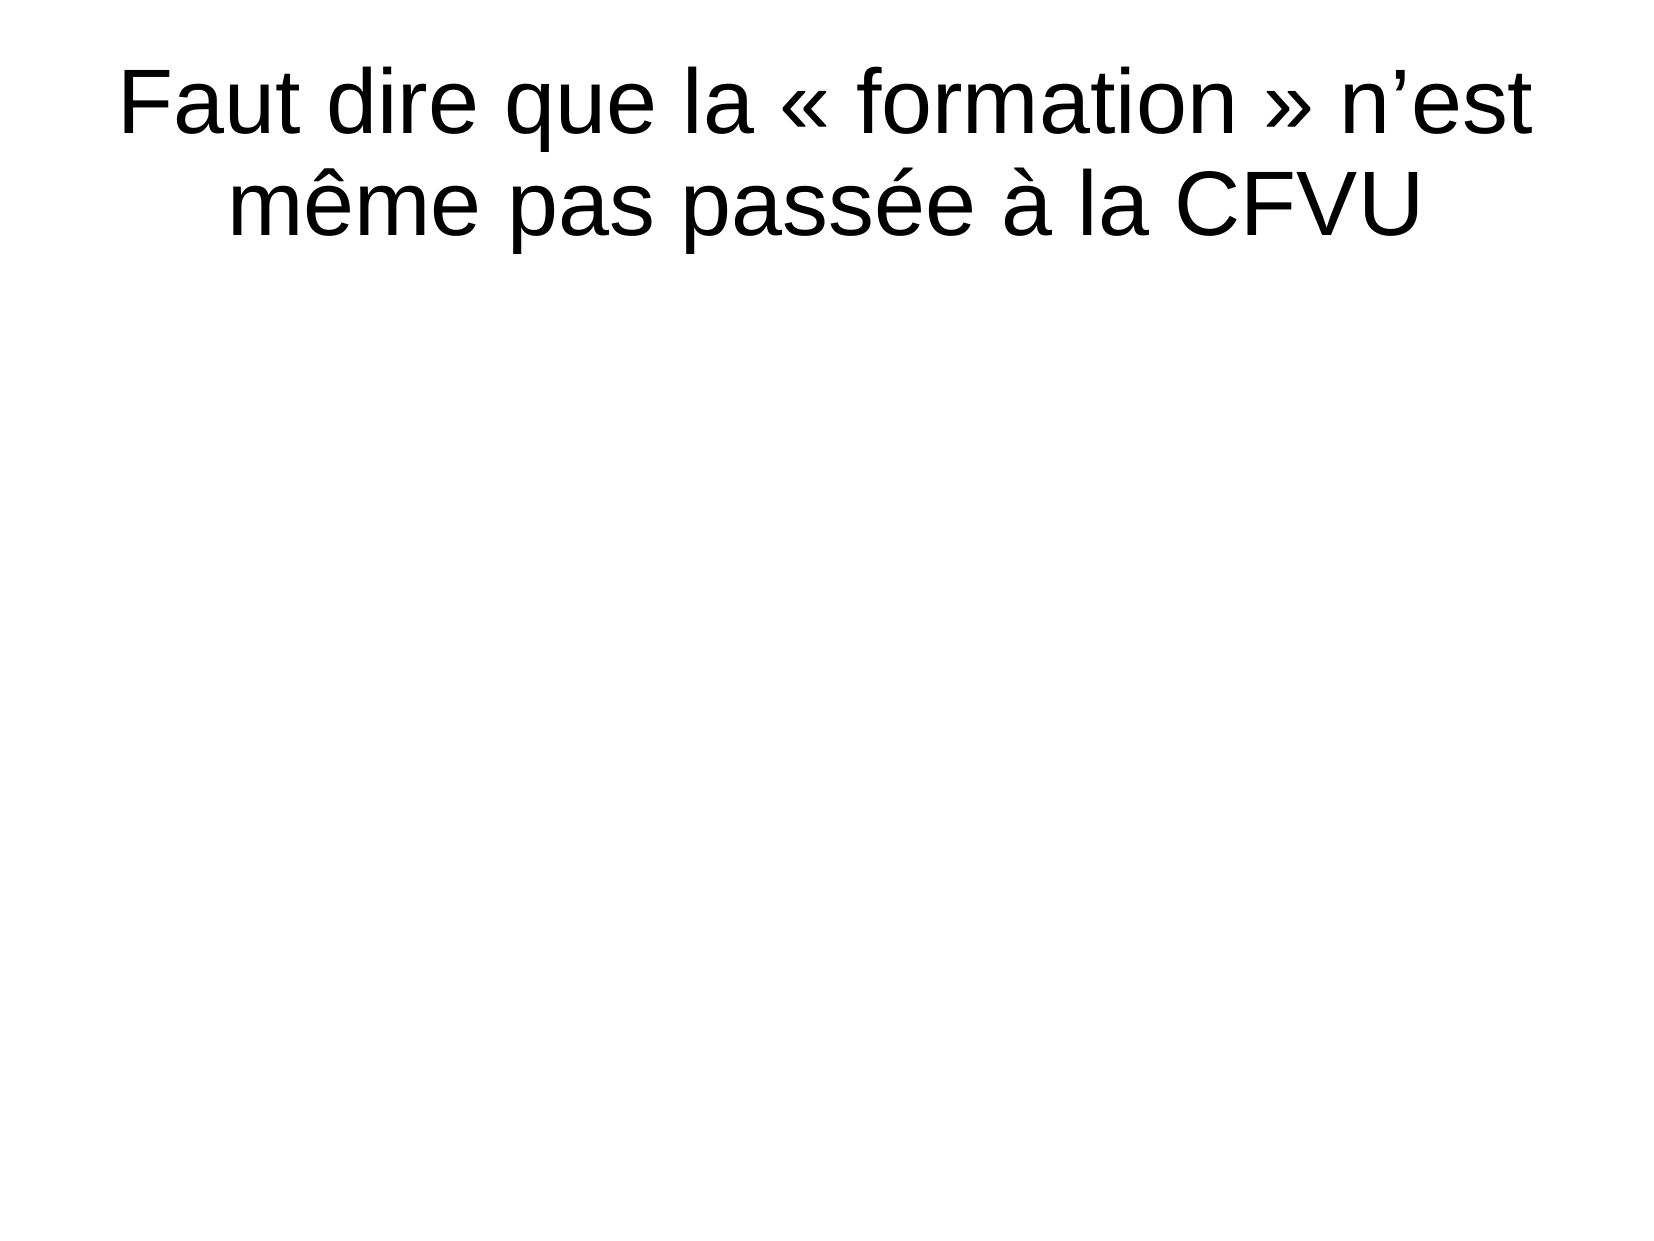

# Faut dire que la « formation » n’est même pas passée à la CFVU